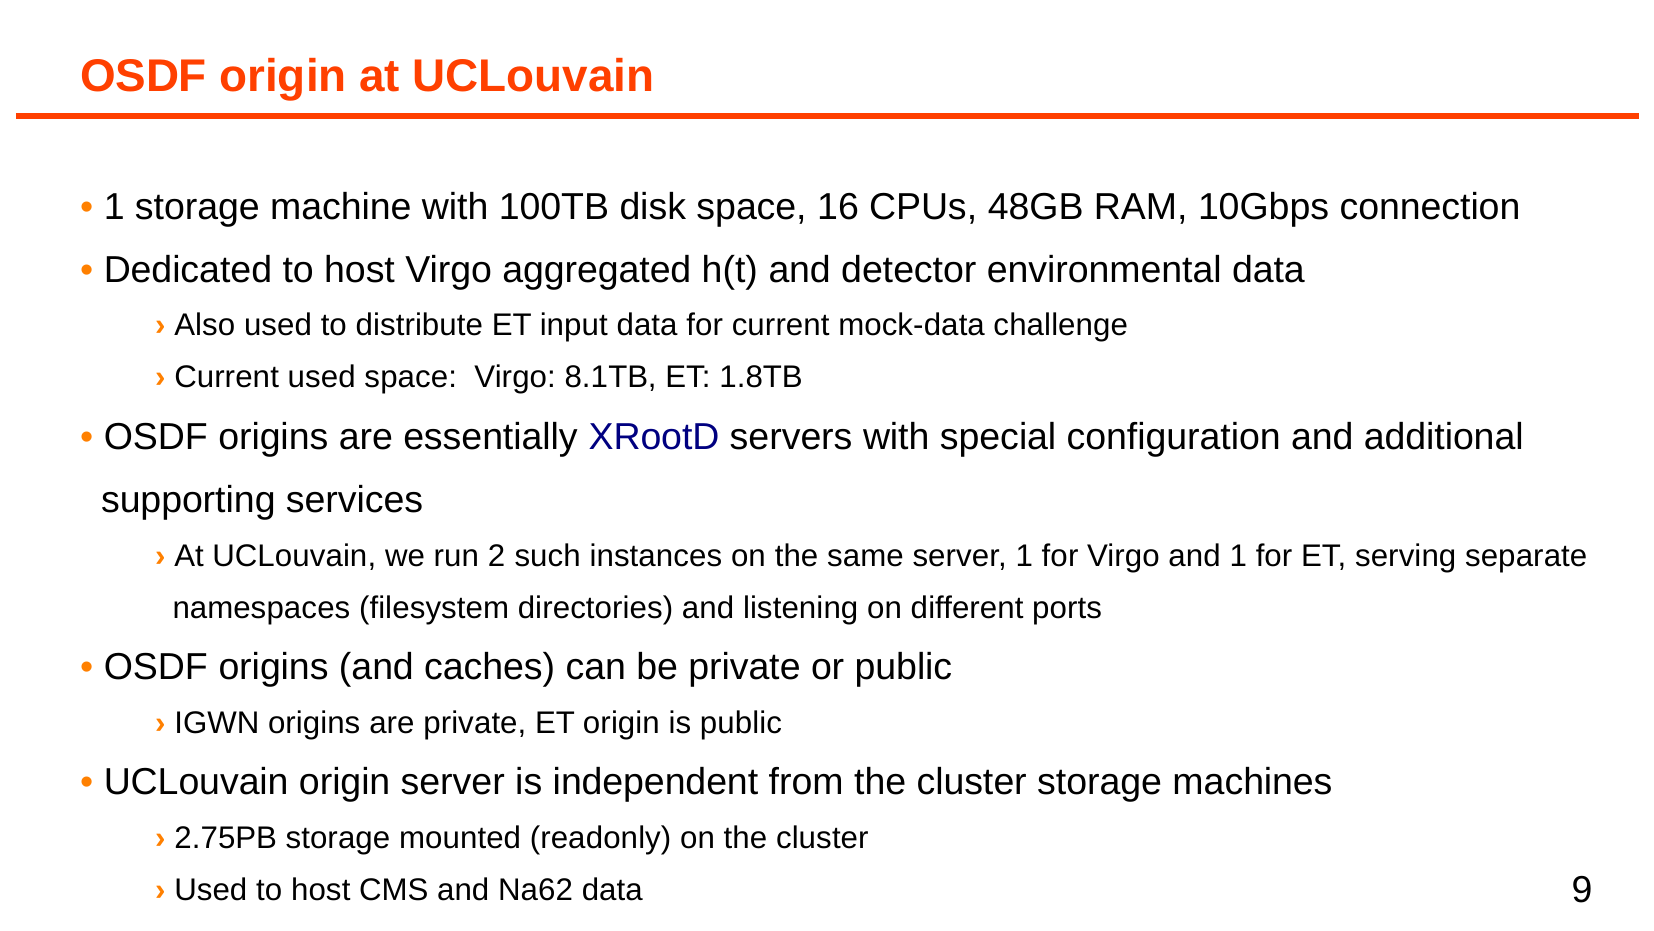

OSDF origin at UCLouvain
• 1 storage machine with 100TB disk space, 16 CPUs, 48GB RAM, 10Gbps connection
• Dedicated to host Virgo aggregated h(t) and detector environmental data
	› Also used to distribute ET input data for current mock-data challenge
	› Current used space: Virgo: 8.1TB, ET: 1.8TB
• OSDF origins are essentially XRootD servers with special configuration and additional
 supporting services
	› At UCLouvain, we run 2 such instances on the same server, 1 for Virgo and 1 for ET, serving separate
	 namespaces (filesystem directories) and listening on different ports
• OSDF origins (and caches) can be private or public
	› IGWN origins are private, ET origin is public
• UCLouvain origin server is independent from the cluster storage machines
	› 2.75PB storage mounted (readonly) on the cluster
	› Used to host CMS and Na62 data
9